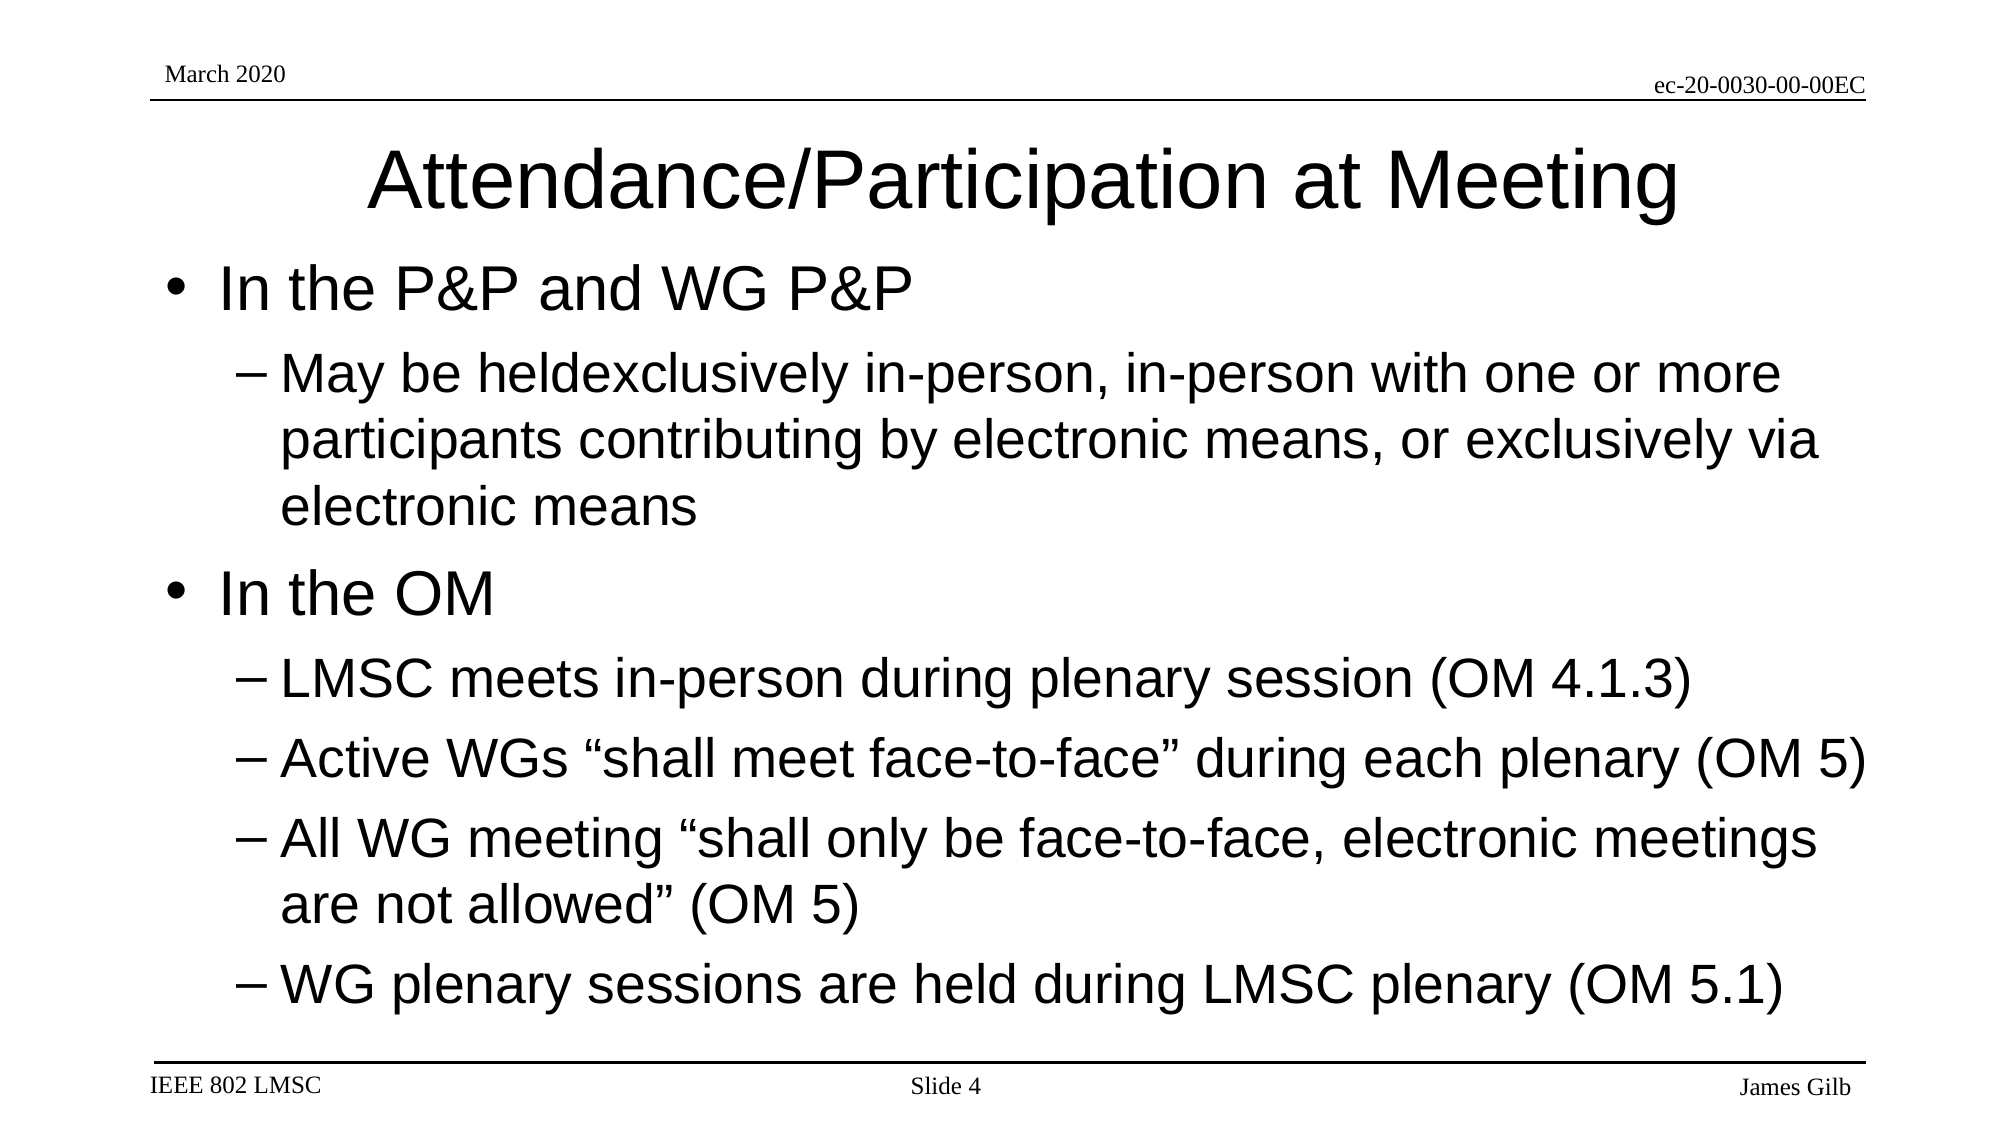

# Attendance/Participation at Meeting
In the P&P and WG P&P
May be heldexclusively in-person, in-person with one or more participants contributing by electronic means, or exclusively via electronic means
In the OM
LMSC meets in-person during plenary session (OM 4.1.3)
Active WGs “shall meet face-to-face” during each plenary (OM 5)
All WG meeting “shall only be face-to-face, electronic meetings are not allowed” (OM 5)
WG plenary sessions are held during LMSC plenary (OM 5.1)
4